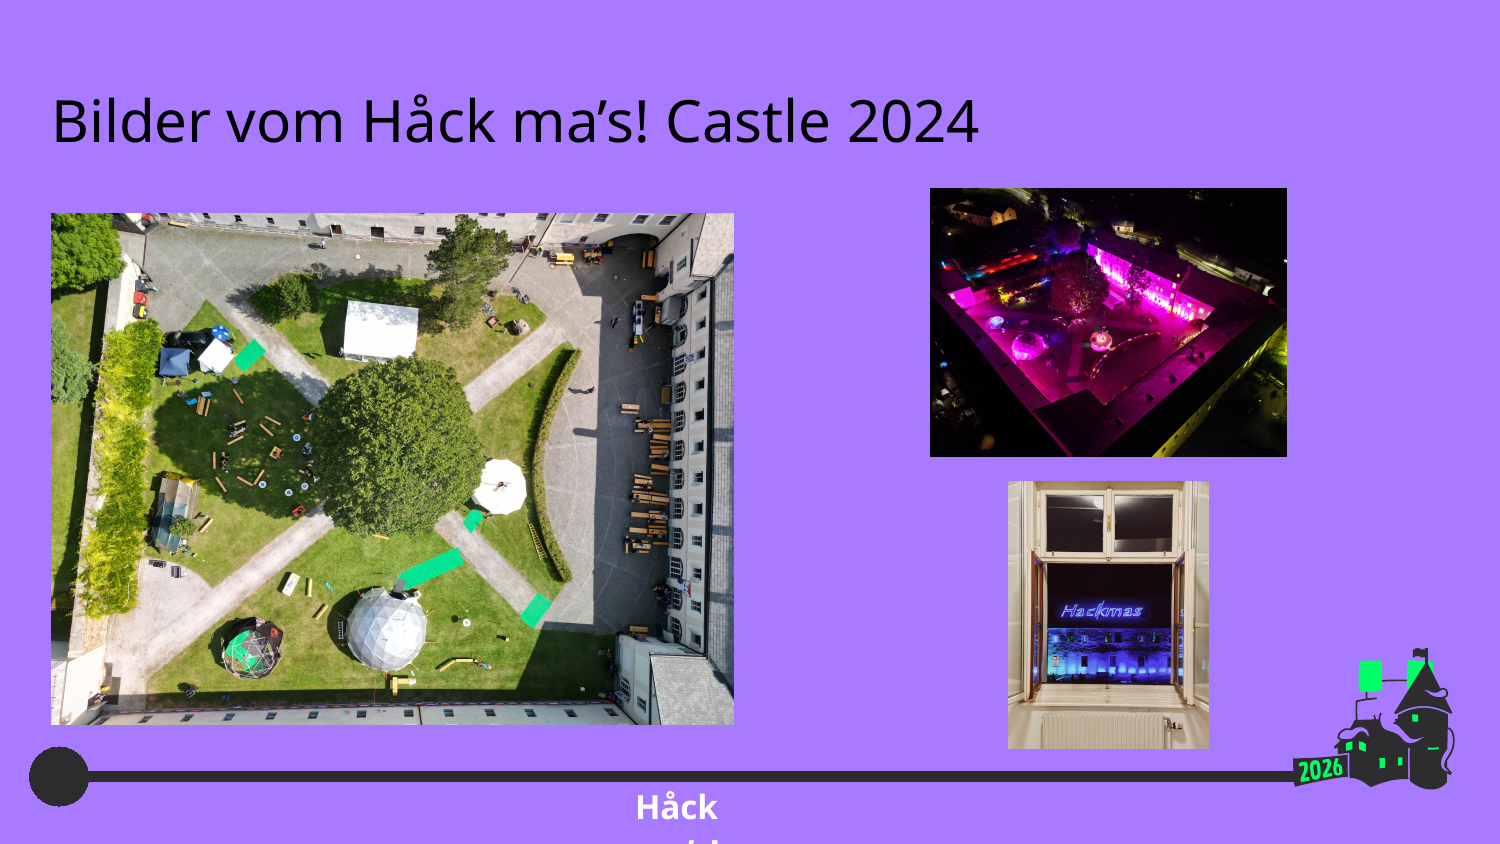

# Bilder vom Håck ma’s! Castle 2024